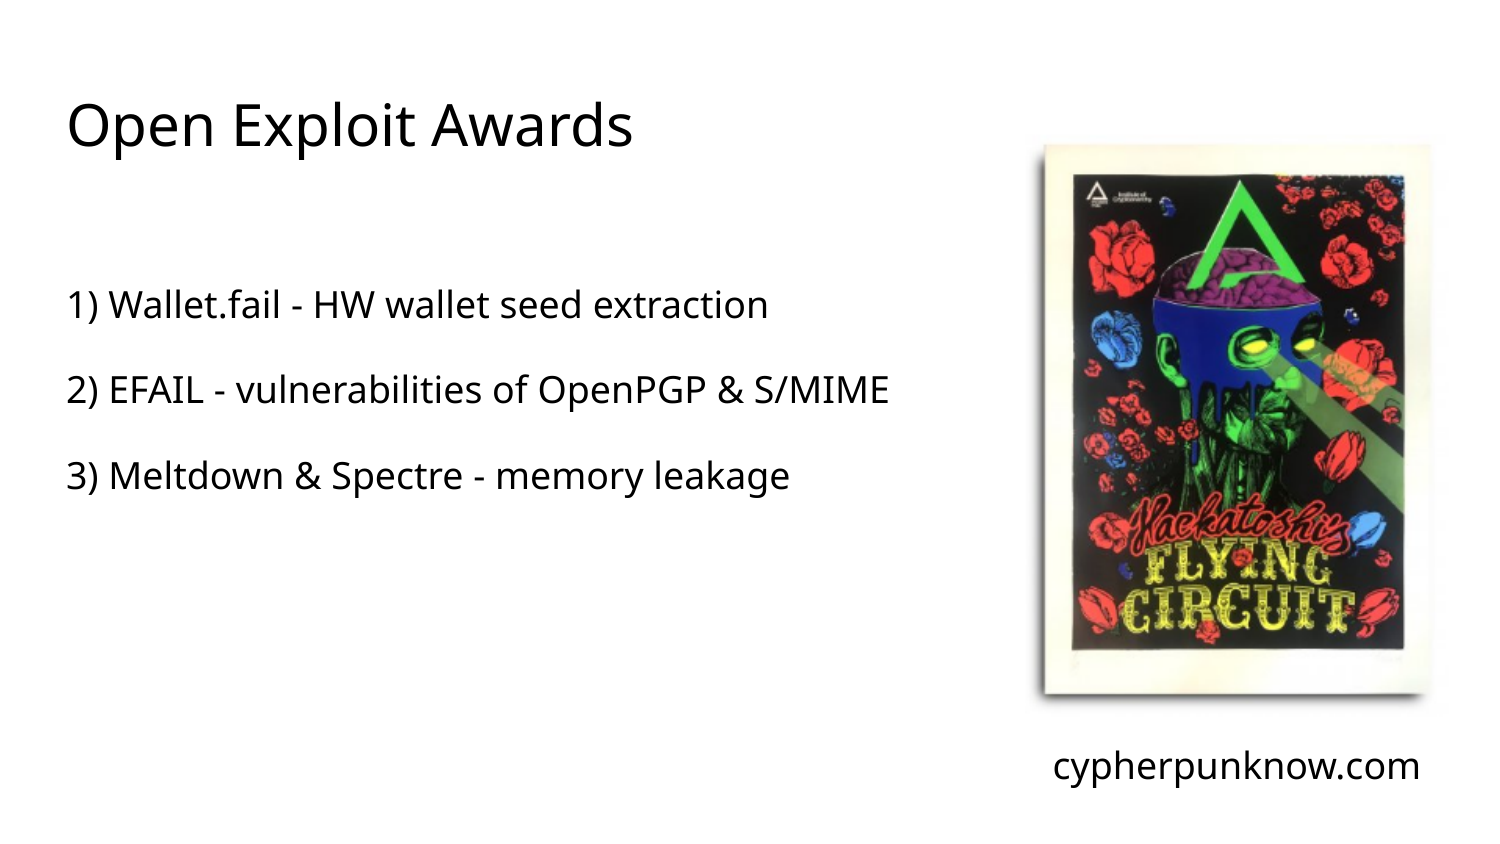

Open Exploit Awards
# 1) Wallet.fail - HW wallet seed extraction
2) EFAIL - vulnerabilities of OpenPGP & S/MIME
3) Meltdown & Spectre - memory leakage
cypherpunknow.com